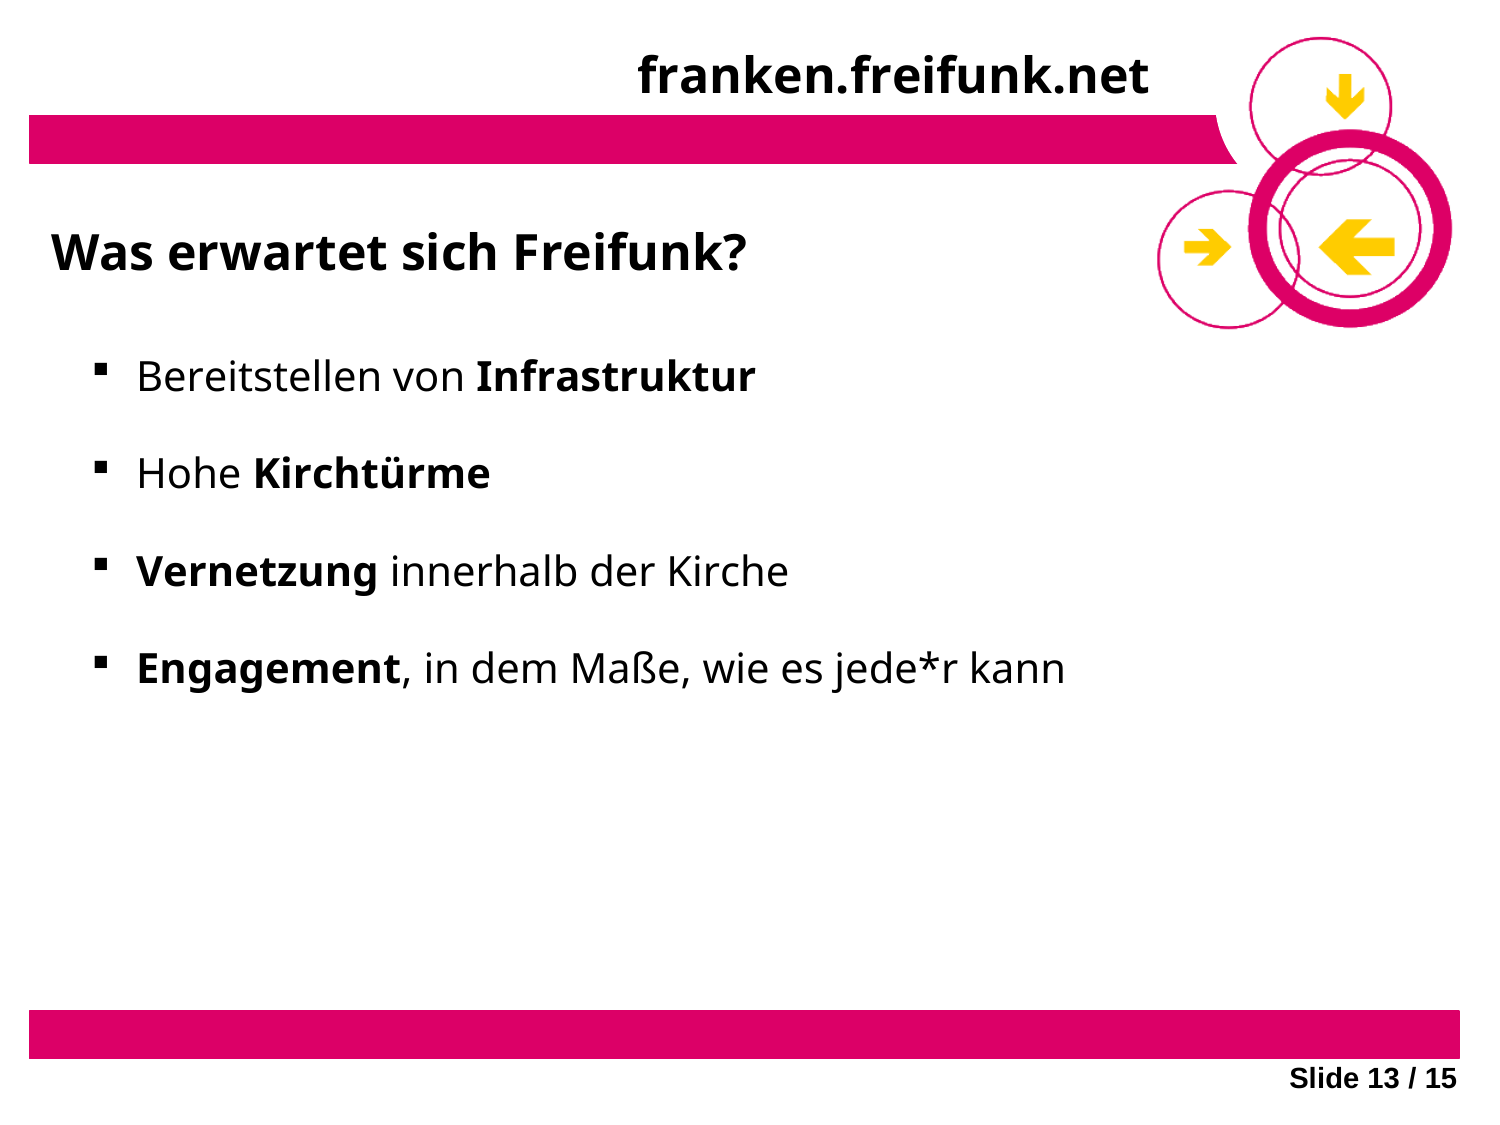

Was erwartet sich Freifunk?
Bereitstellen von Infrastruktur
Hohe Kirchtürme
Vernetzung innerhalb der Kirche
Engagement, in dem Maße, wie es jede*r kann
13